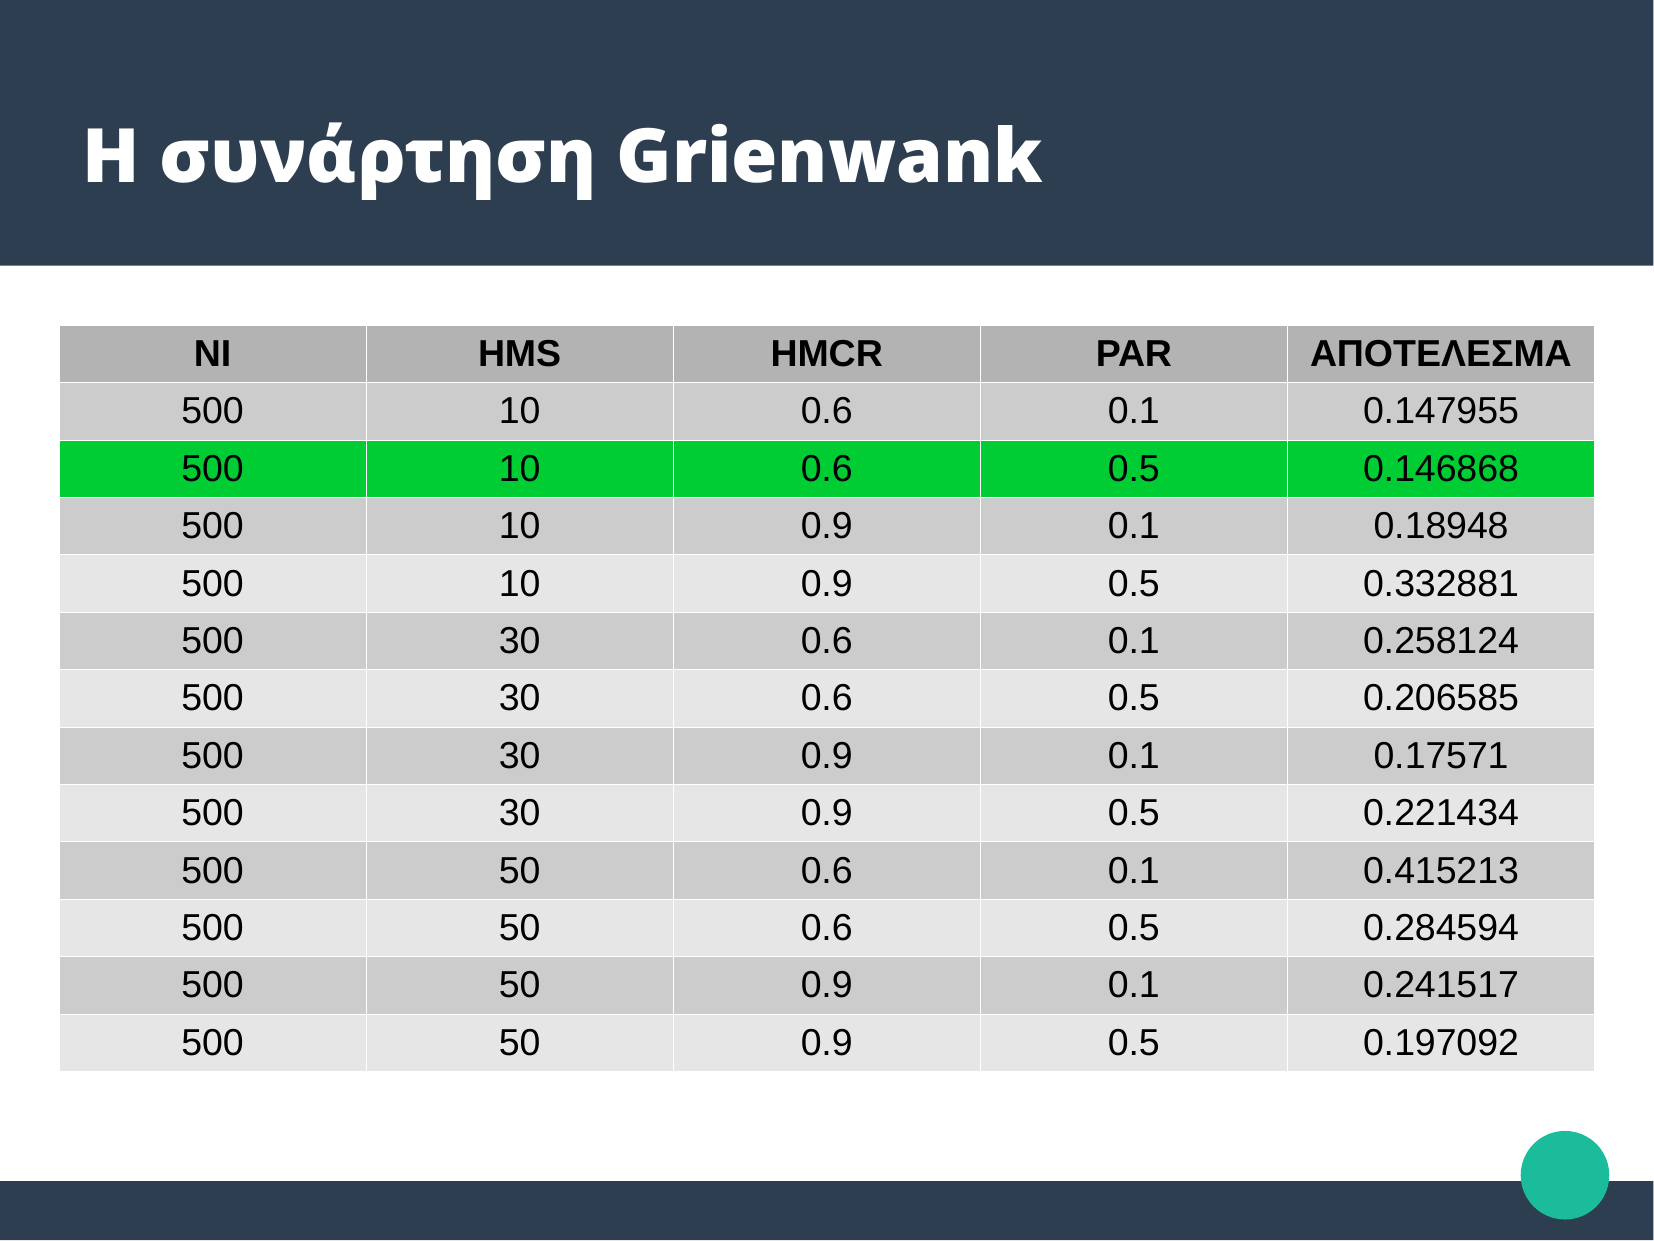

# Η συνάρτηση Grienwank
| NI | HMS | HMCR | PAR | ΑΠΟΤΕΛΕΣΜΑ |
| --- | --- | --- | --- | --- |
| 500 | 10 | 0.6 | 0.1 | 0.147955 |
| 500 | 10 | 0.6 | 0.5 | 0.146868 |
| 500 | 10 | 0.9 | 0.1 | 0.18948 |
| 500 | 10 | 0.9 | 0.5 | 0.332881 |
| 500 | 30 | 0.6 | 0.1 | 0.258124 |
| 500 | 30 | 0.6 | 0.5 | 0.206585 |
| 500 | 30 | 0.9 | 0.1 | 0.17571 |
| 500 | 30 | 0.9 | 0.5 | 0.221434 |
| 500 | 50 | 0.6 | 0.1 | 0.415213 |
| 500 | 50 | 0.6 | 0.5 | 0.284594 |
| 500 | 50 | 0.9 | 0.1 | 0.241517 |
| 500 | 50 | 0.9 | 0.5 | 0.197092 |